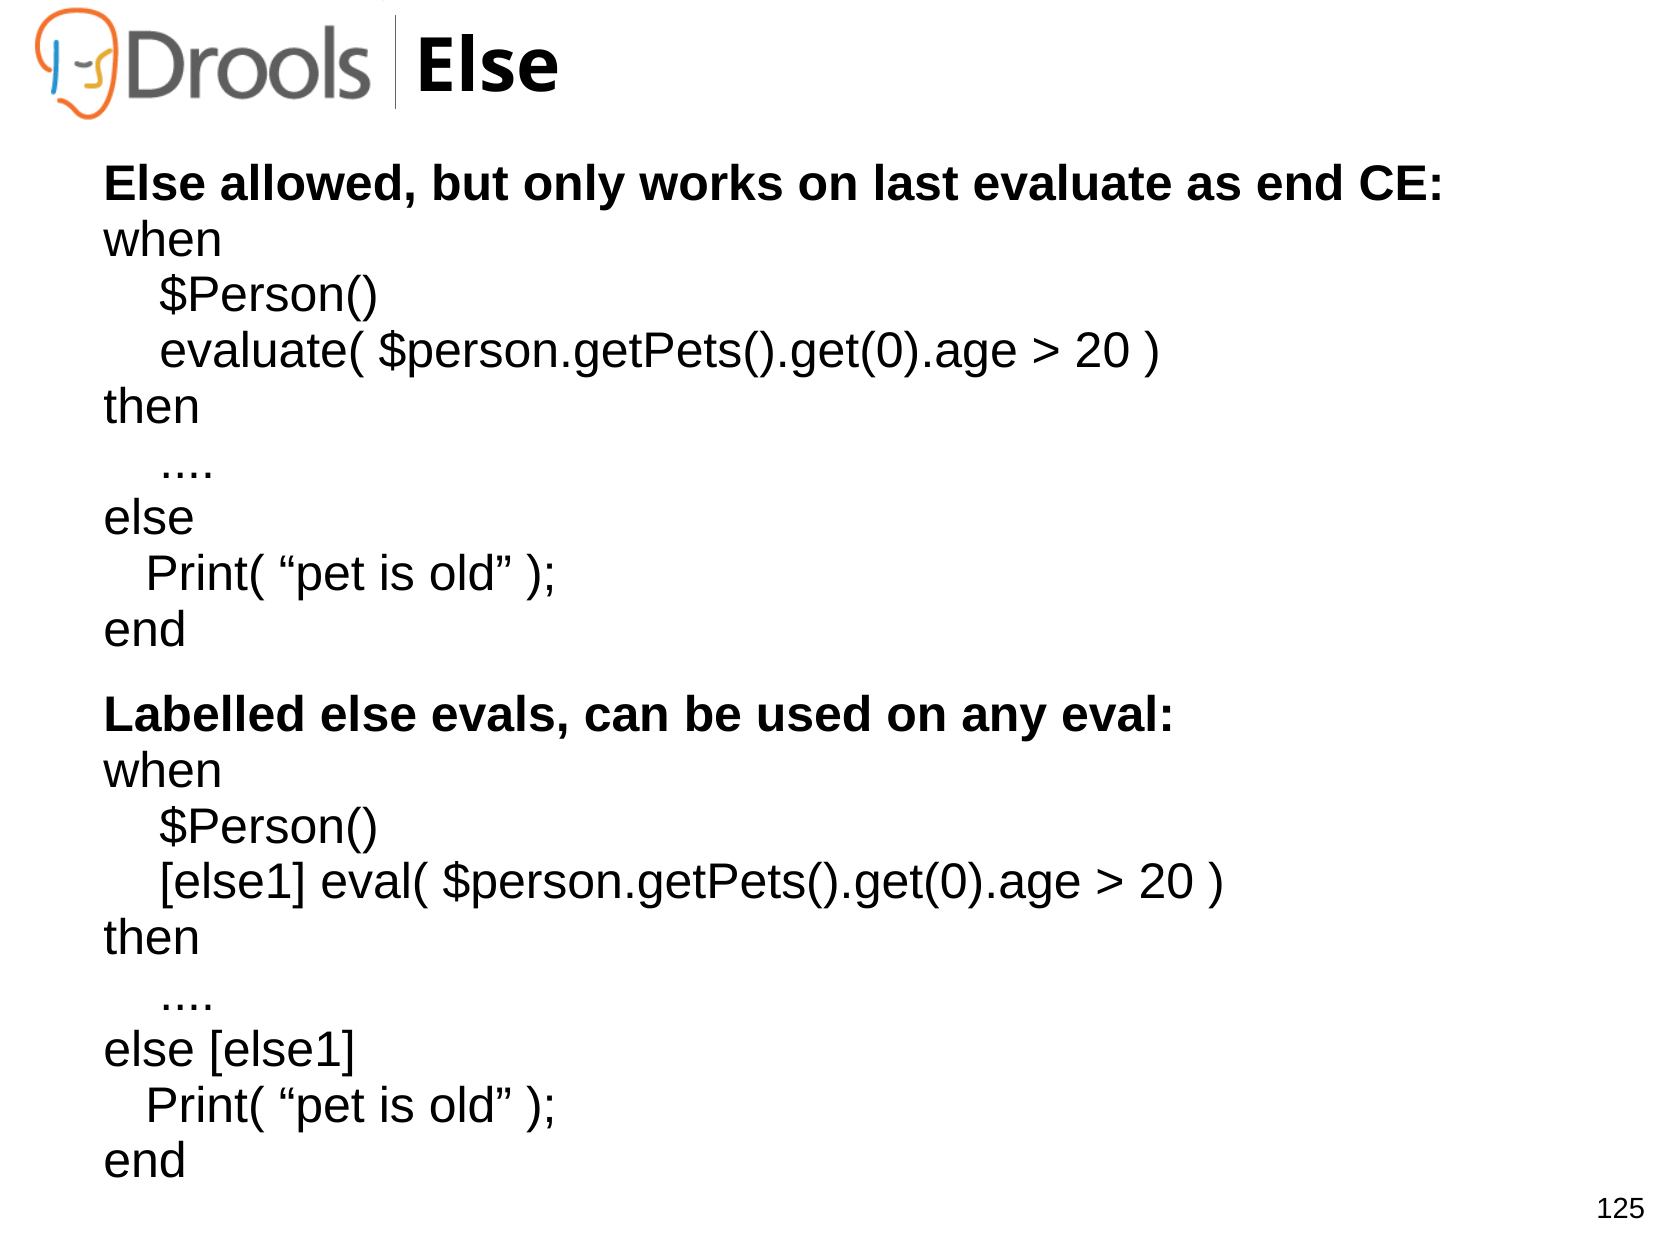

# Else
Else allowed, but only works on last evaluate as end CE:
when
 $Person()
 evaluate( $person.getPets().get(0).age > 20 )
then
 ....
else
 Print( “pet is old” );
end
Labelled else evals, can be used on any eval:
when
 $Person()
 [else1] eval( $person.getPets().get(0).age > 20 )
then
 ....
else [else1]
 Print( “pet is old” );
end